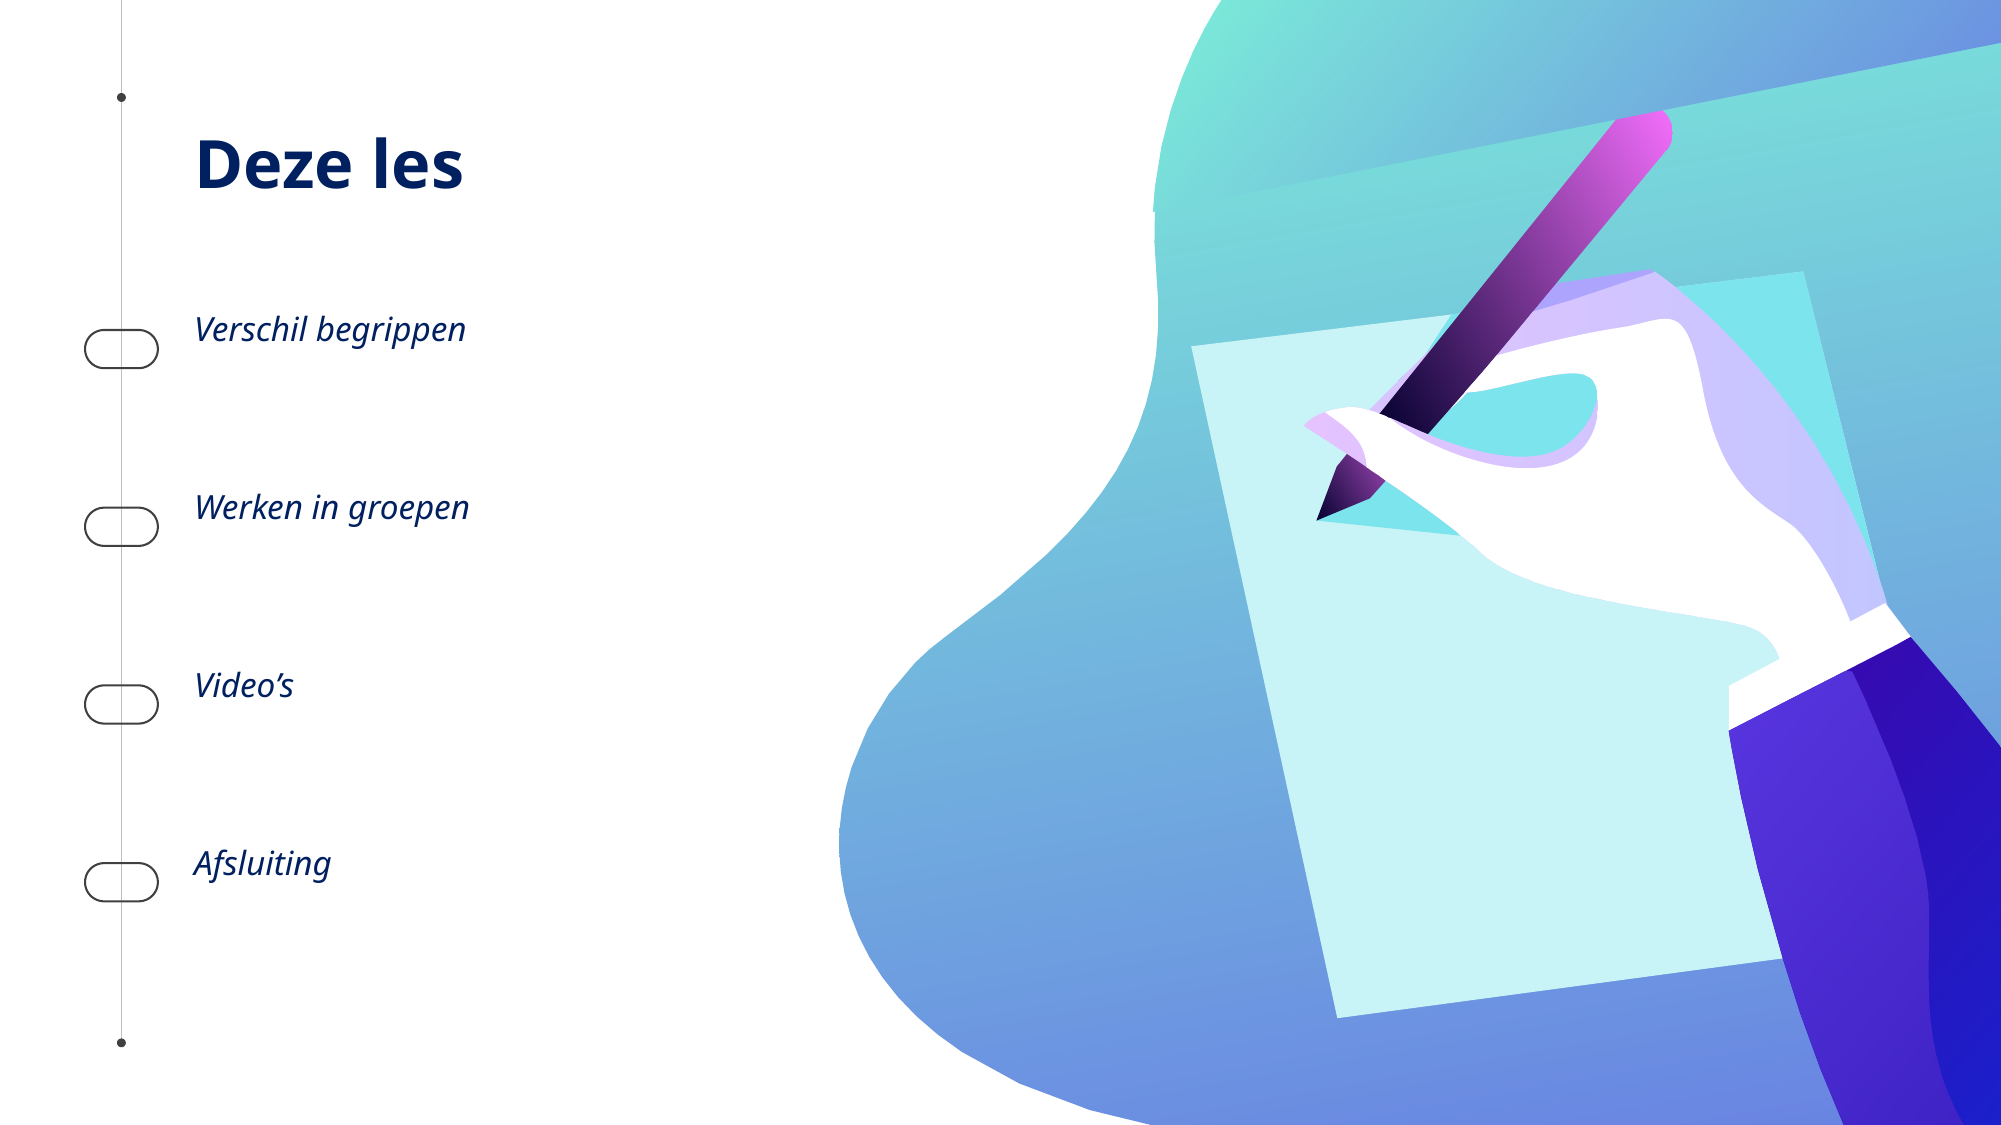

# Personeelszaken, dia 2
Deze les
Verschil begrippen
Werken in groepen
Video’s
Afsluiting